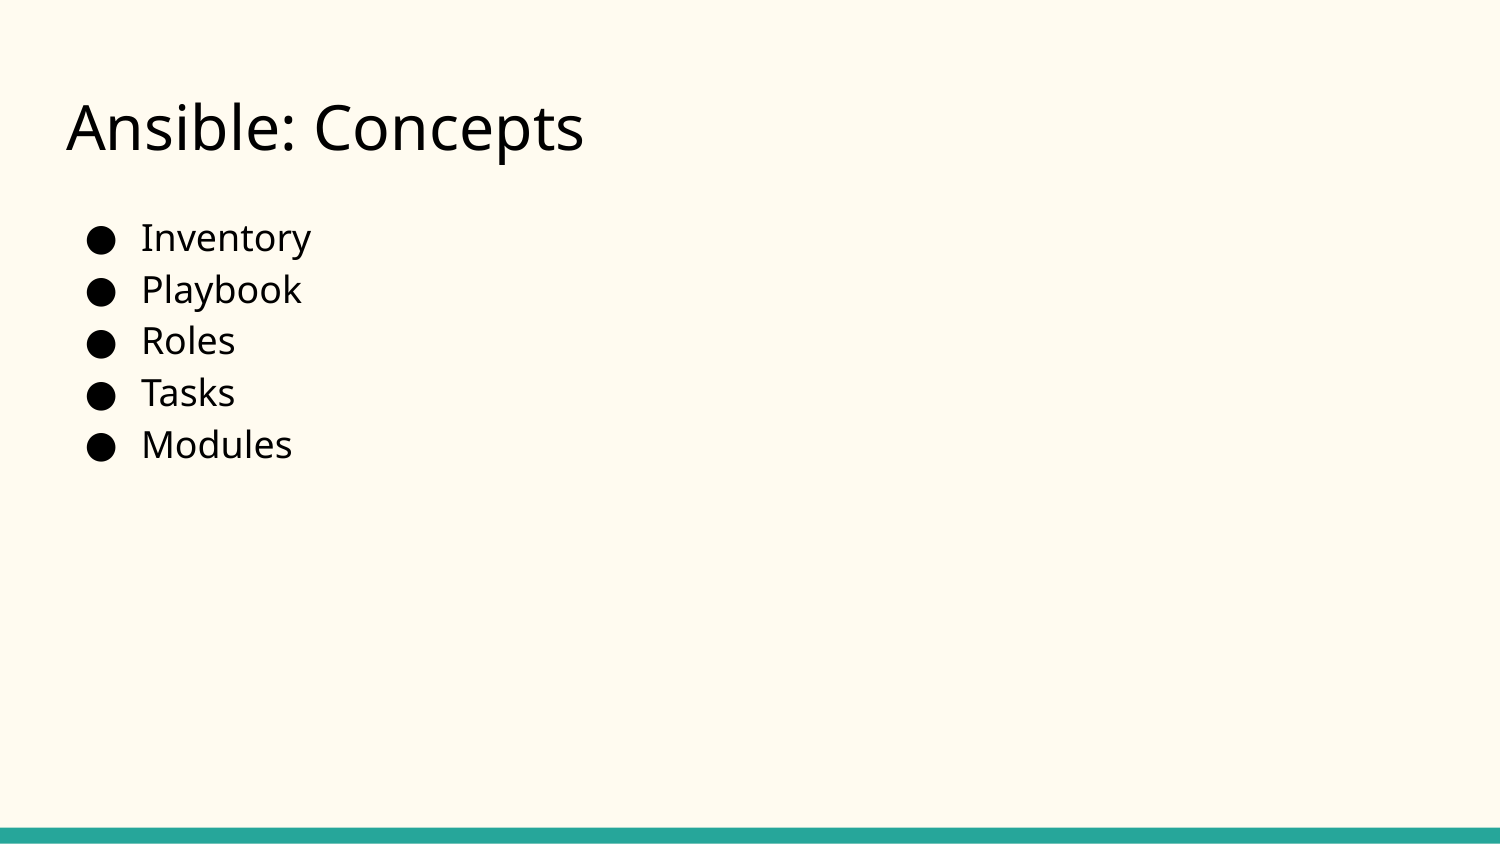

# Ansible: Concepts
Inventory
Playbook
Roles
Tasks
Modules